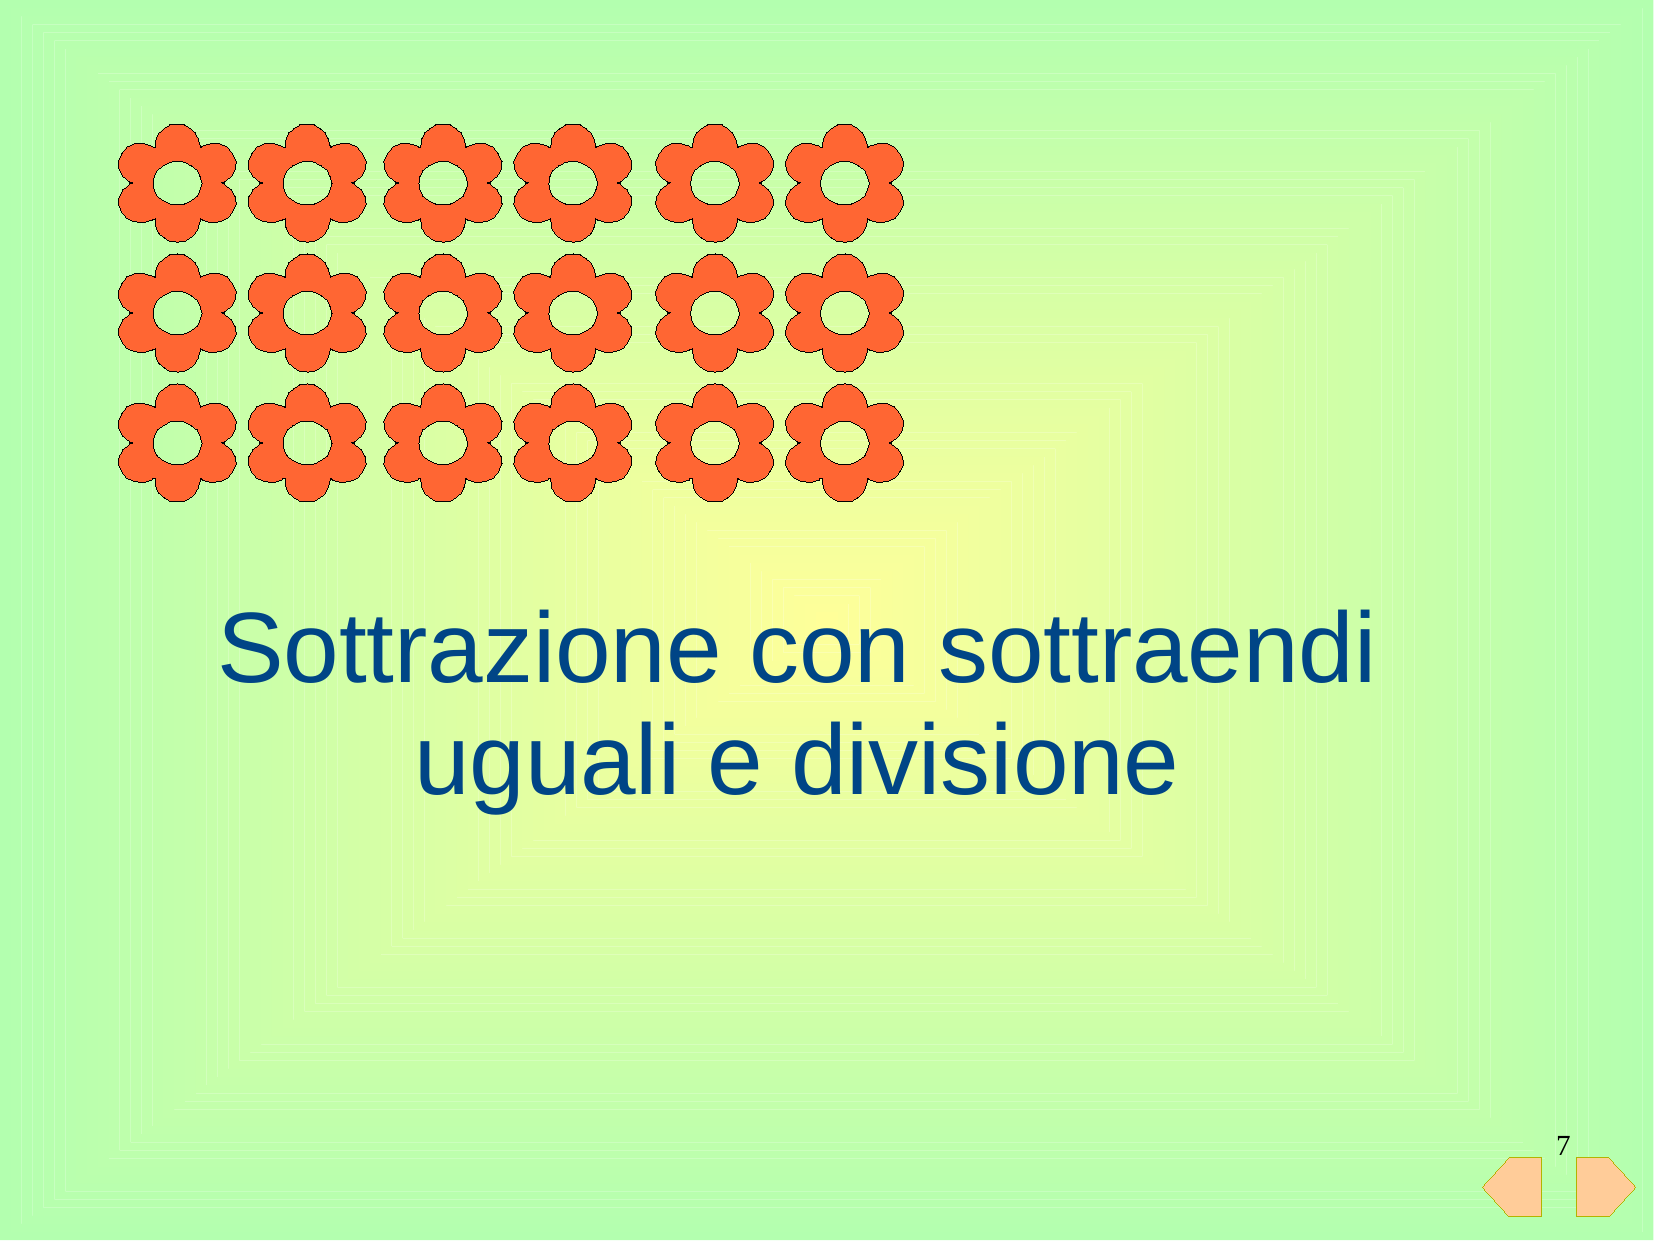

Sottrazione con sottraendi uguali e divisione
7